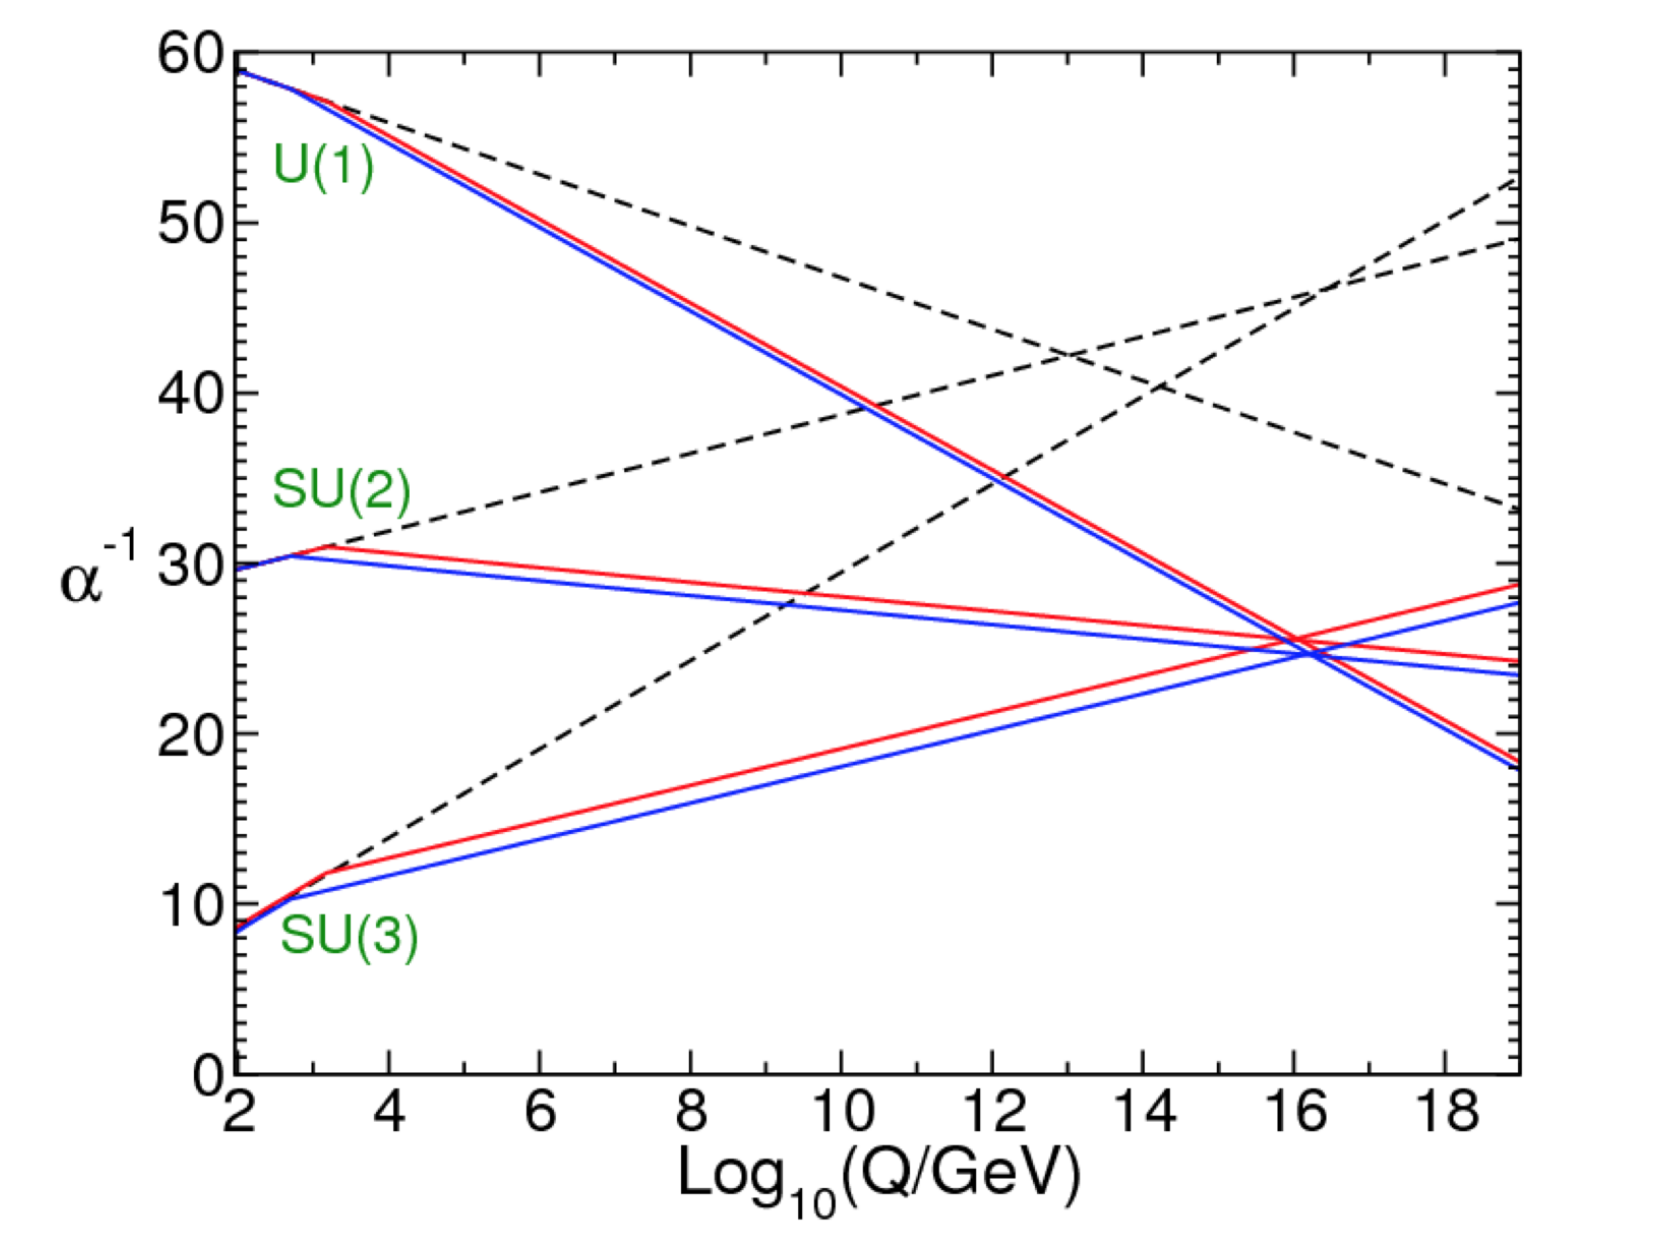

# Gauge coupling unification
/ Are Raklev / 30.10.13
FYS5190/FYS9190
2